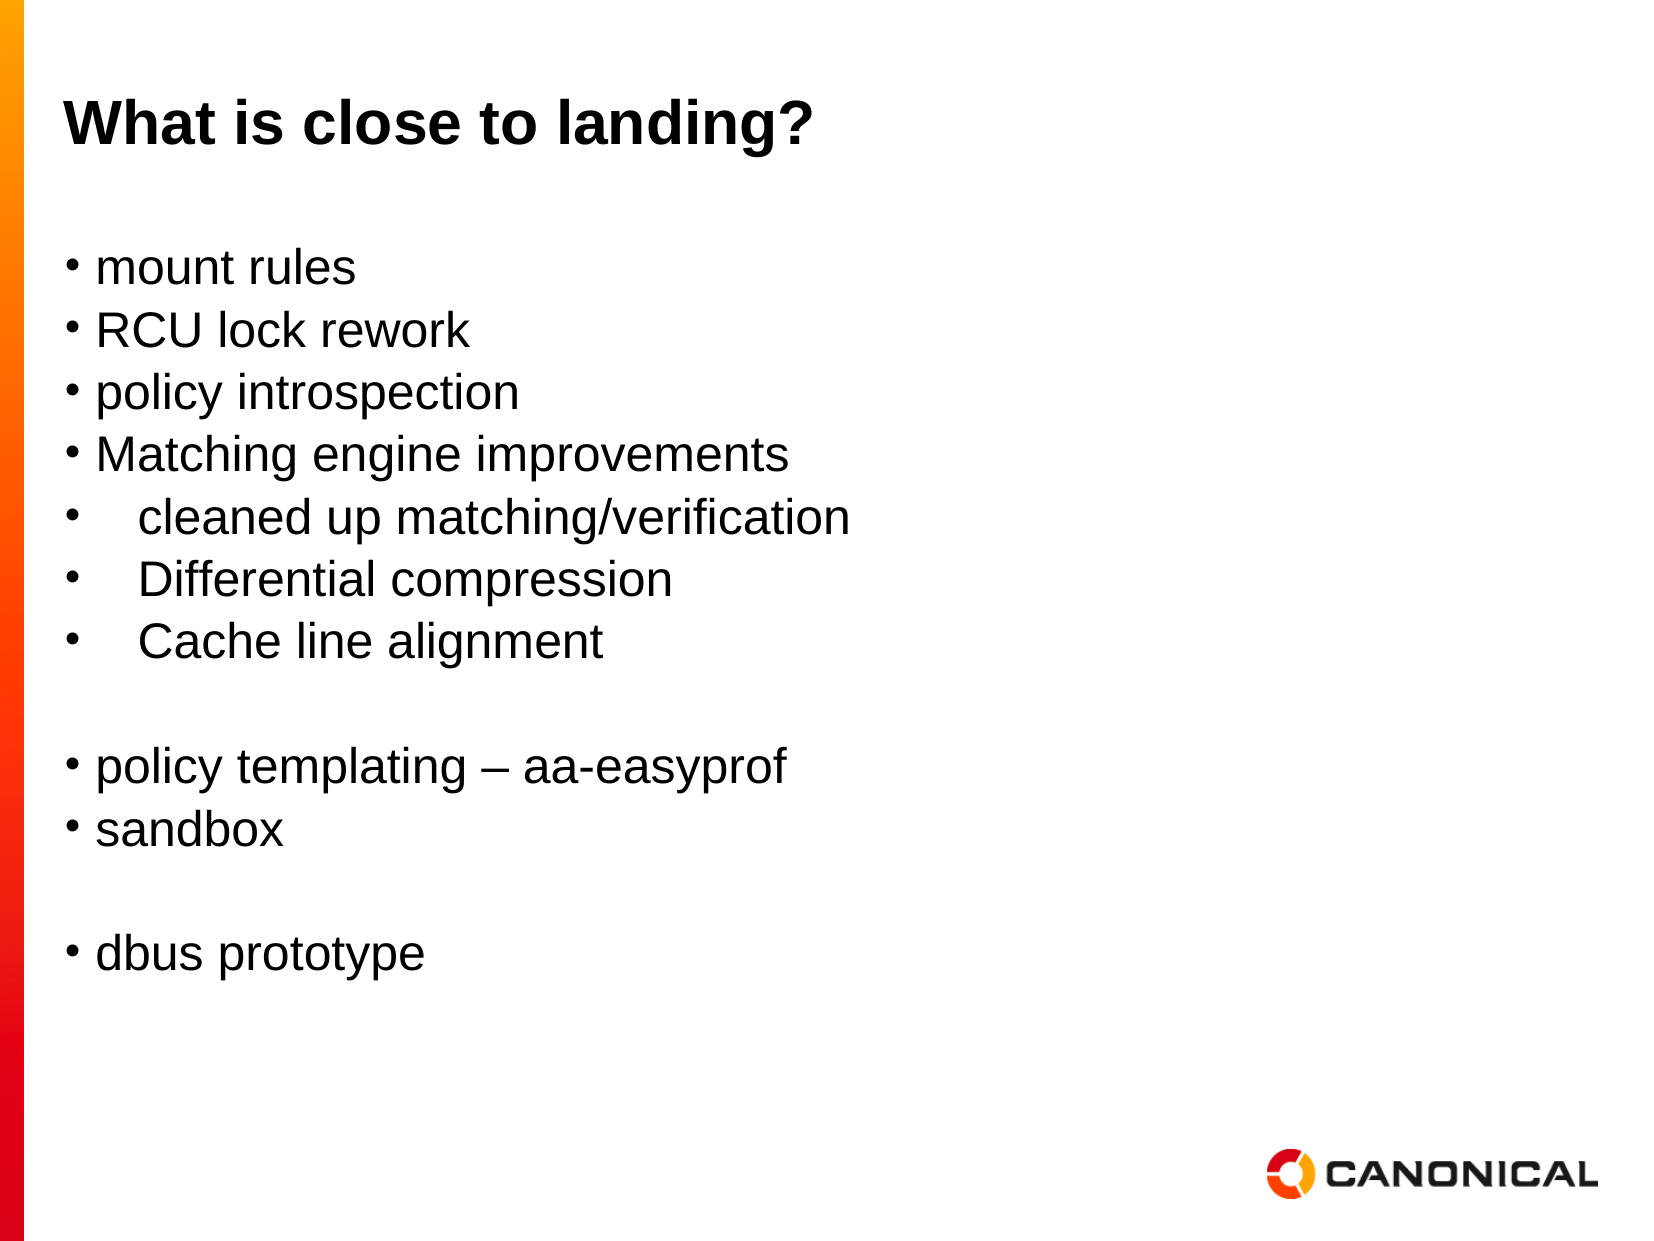

What is close to landing?
 mount rules
 RCU lock rework
 policy introspection
 Matching engine improvements
	cleaned up matching/verification
	Differential compression
	Cache line alignment
 policy templating – aa-easyprof
 sandbox
 dbus prototype